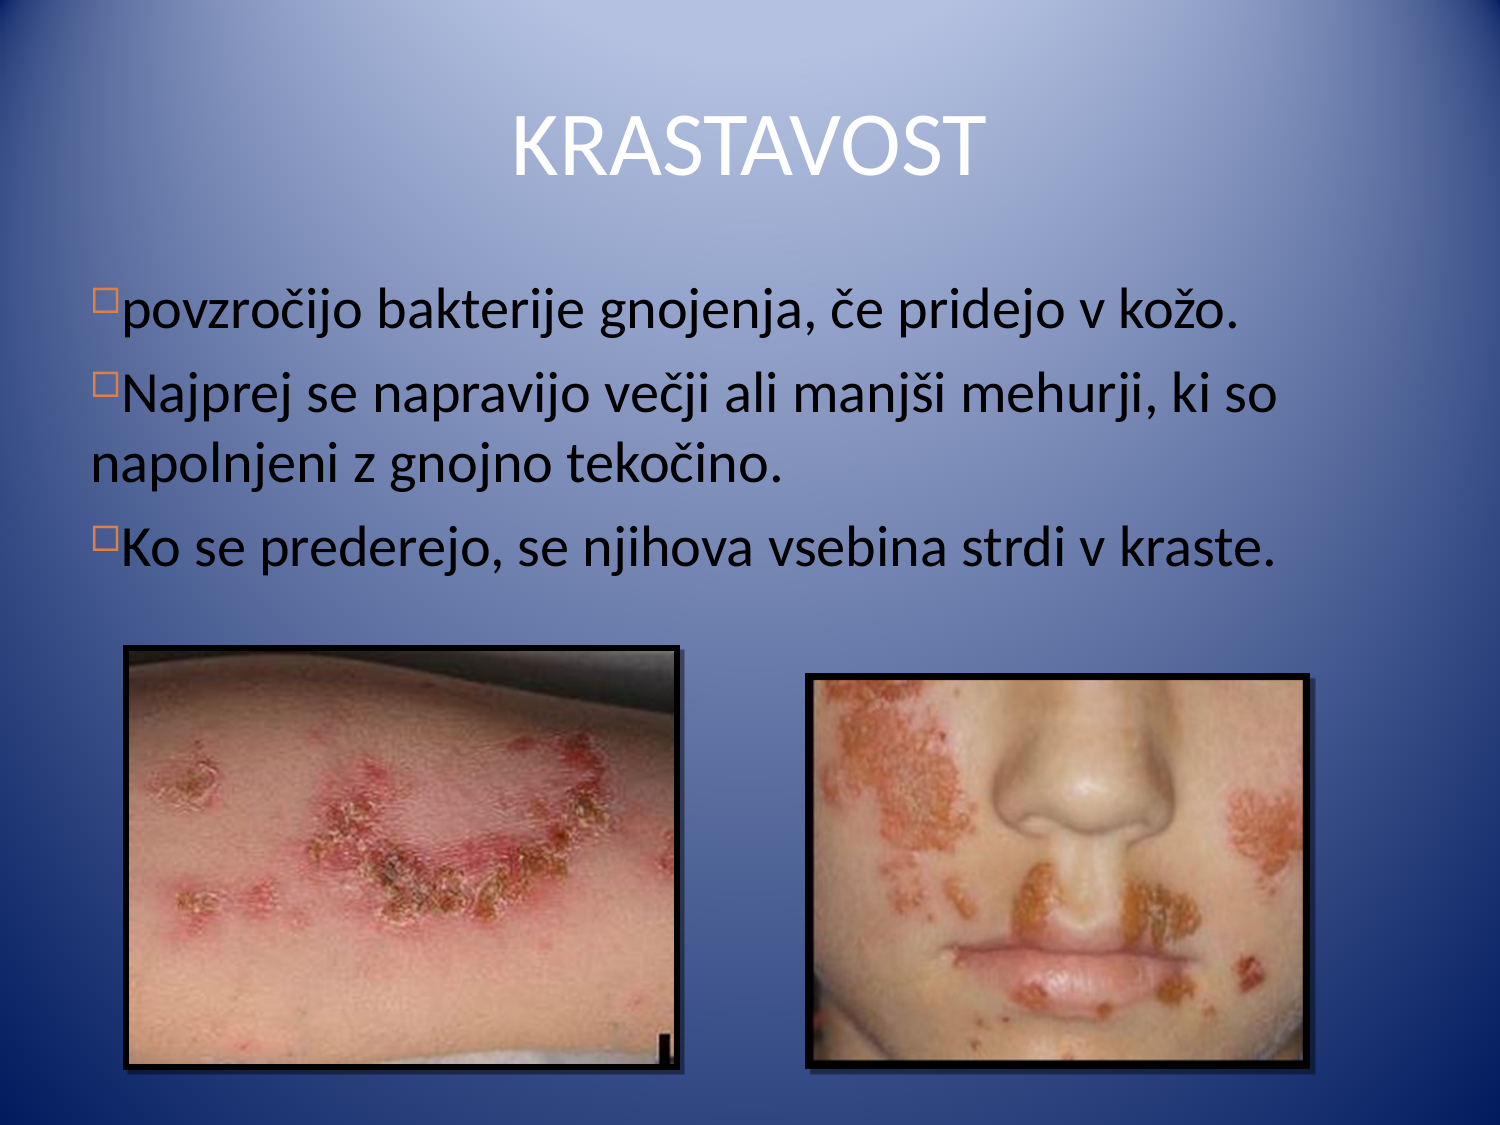

# KRASTAVOST
povzročijo bakterije gnojenja, če pridejo v kožo.
Najprej se napravijo večji ali manjši mehurji, ki so napolnjeni z gnojno tekočino.
Ko se prederejo, se njihova vsebina strdi v kraste.